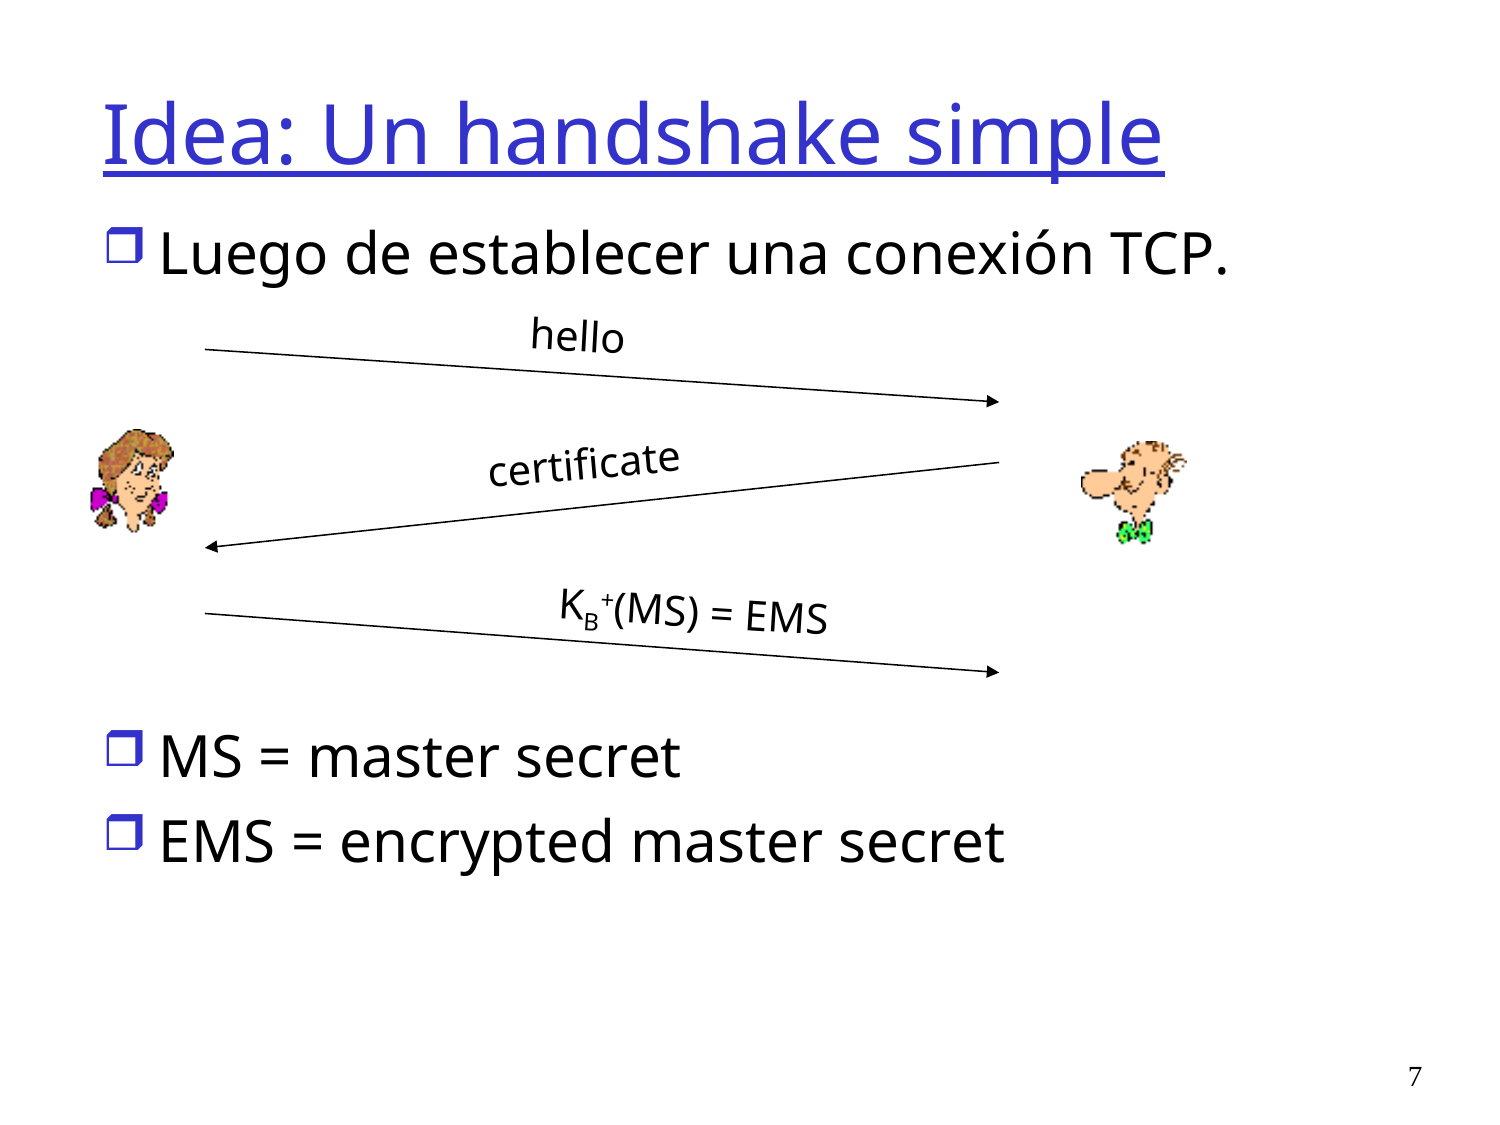

# Idea: Un handshake simple
Luego de establecer una conexión TCP.
hello
certificate
KB+(MS) = EMS
MS = master secret
EMS = encrypted master secret